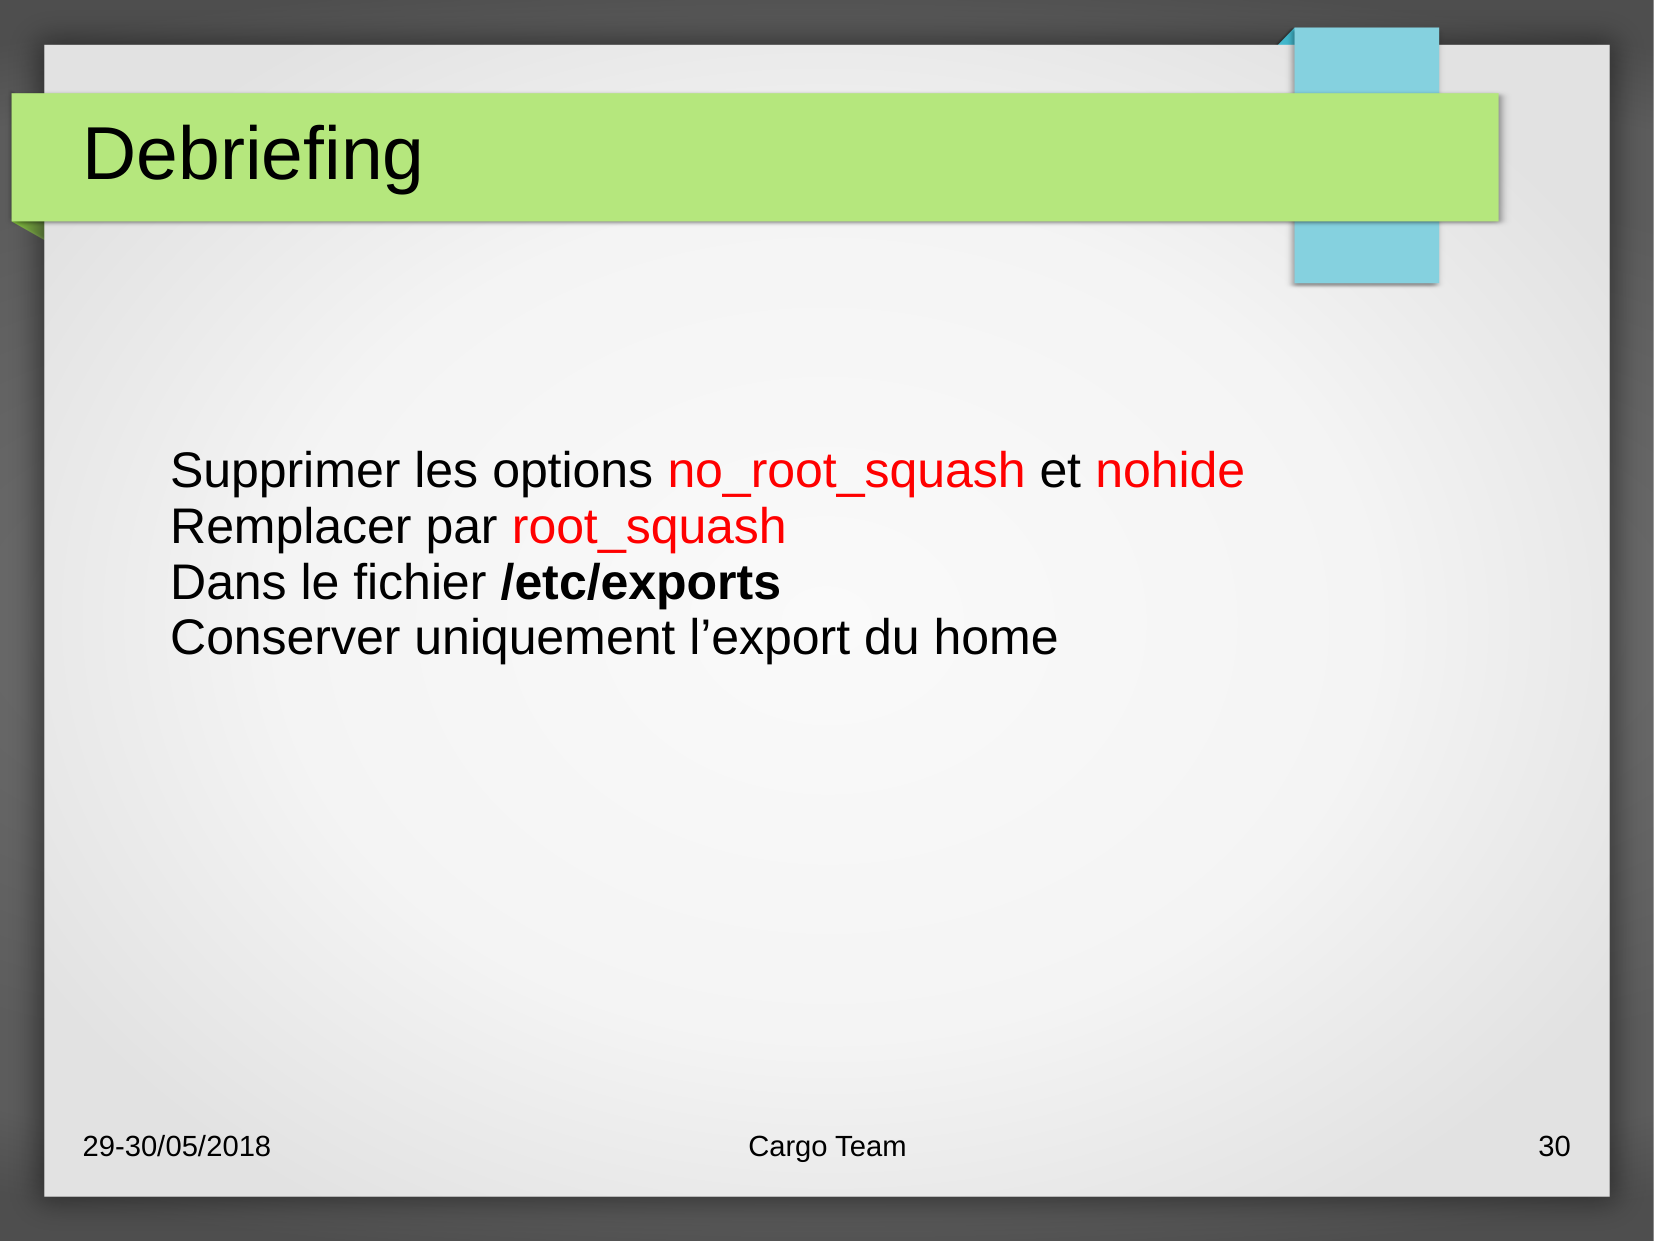

# Debriefing
Supprimer les options no_root_squash et nohide
Remplacer par root_squash
Dans le fichier /etc/exports
Conserver uniquement l’export du home
29-30/05/2018
Cargo Team
30